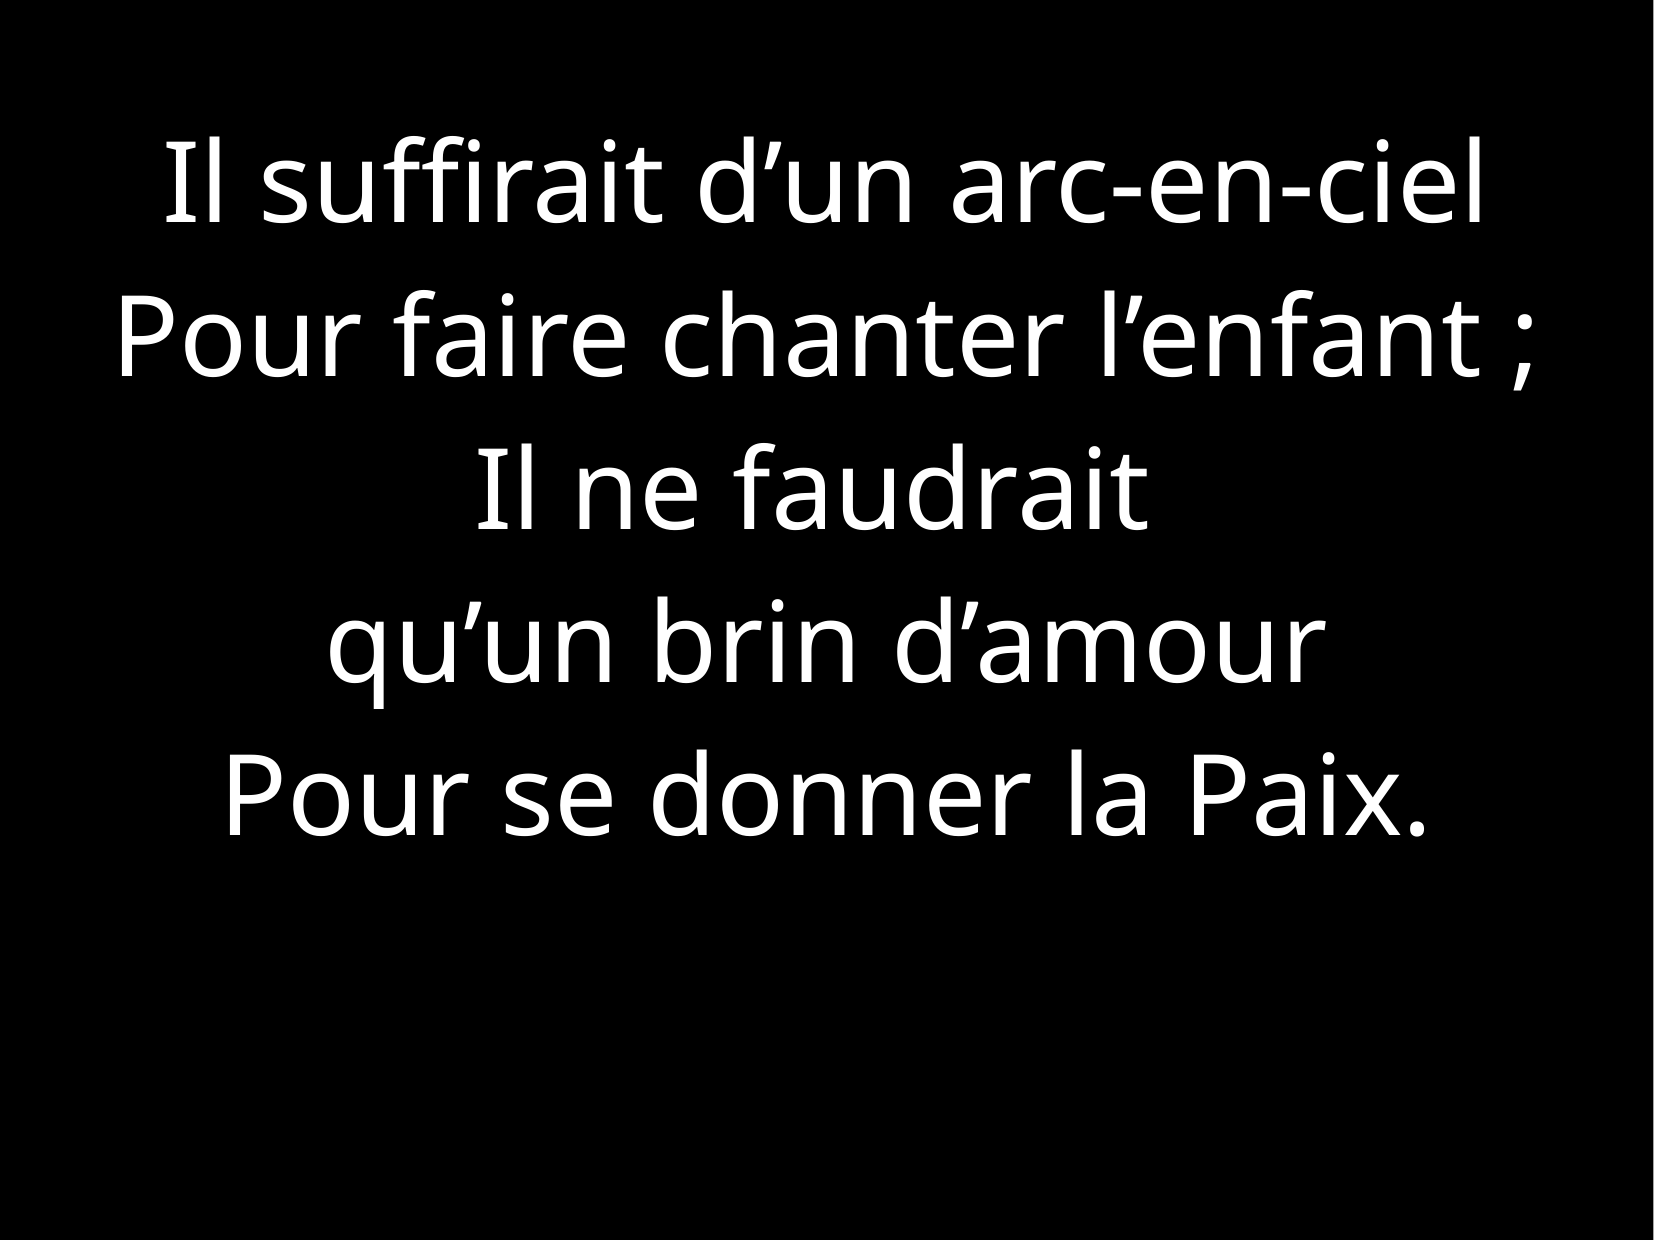

# Il suffirait d’un arc-en-ciel
Pour faire chanter l’enfant ;
Il ne faudrait
qu’un brin d’amour
Pour se donner la Paix.